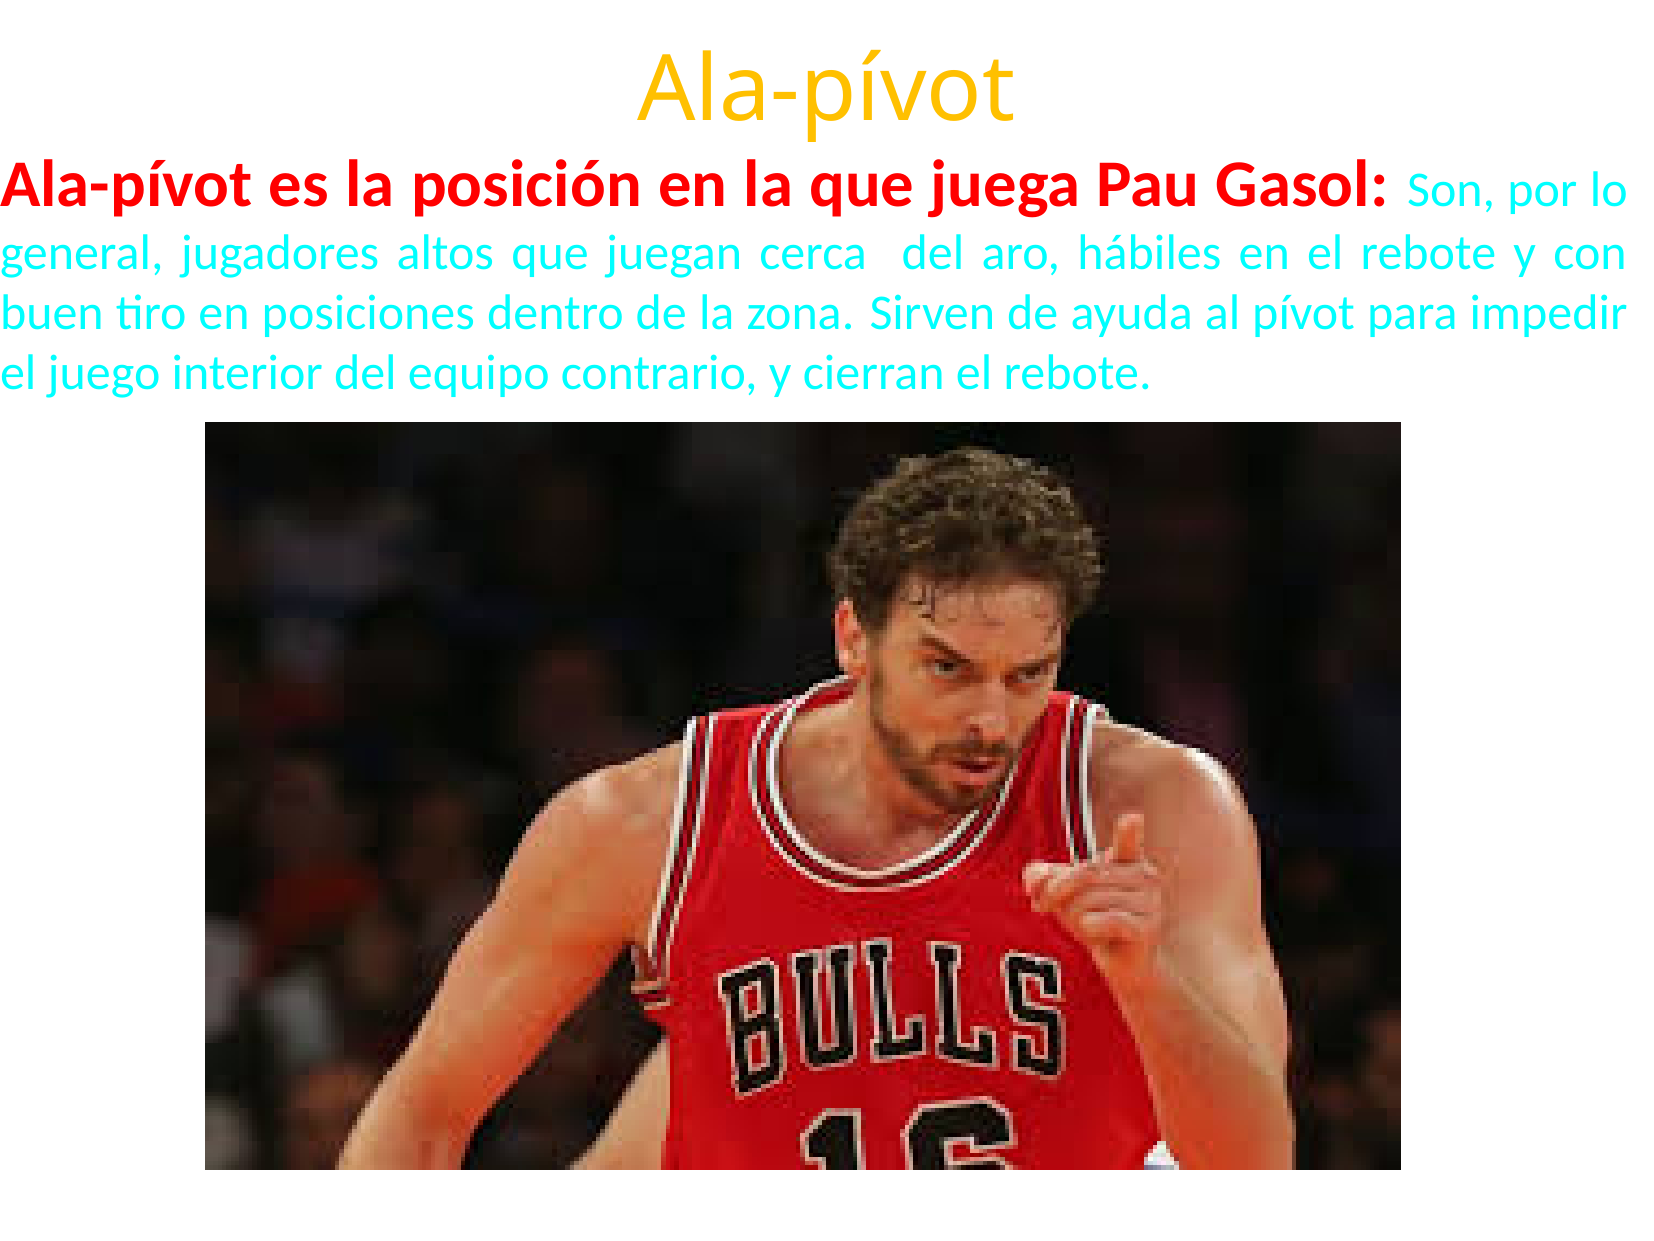

# Ala-pívot
Ala-pívot es la posición en la que juega Pau Gasol: Son, por lo general, jugadores altos que juegan cerca del aro, hábiles en el rebote y con buen tiro en posiciones dentro de la zona. Sirven de ayuda al pívot para impedir el juego interior del equipo contrario, y cierran el rebote.